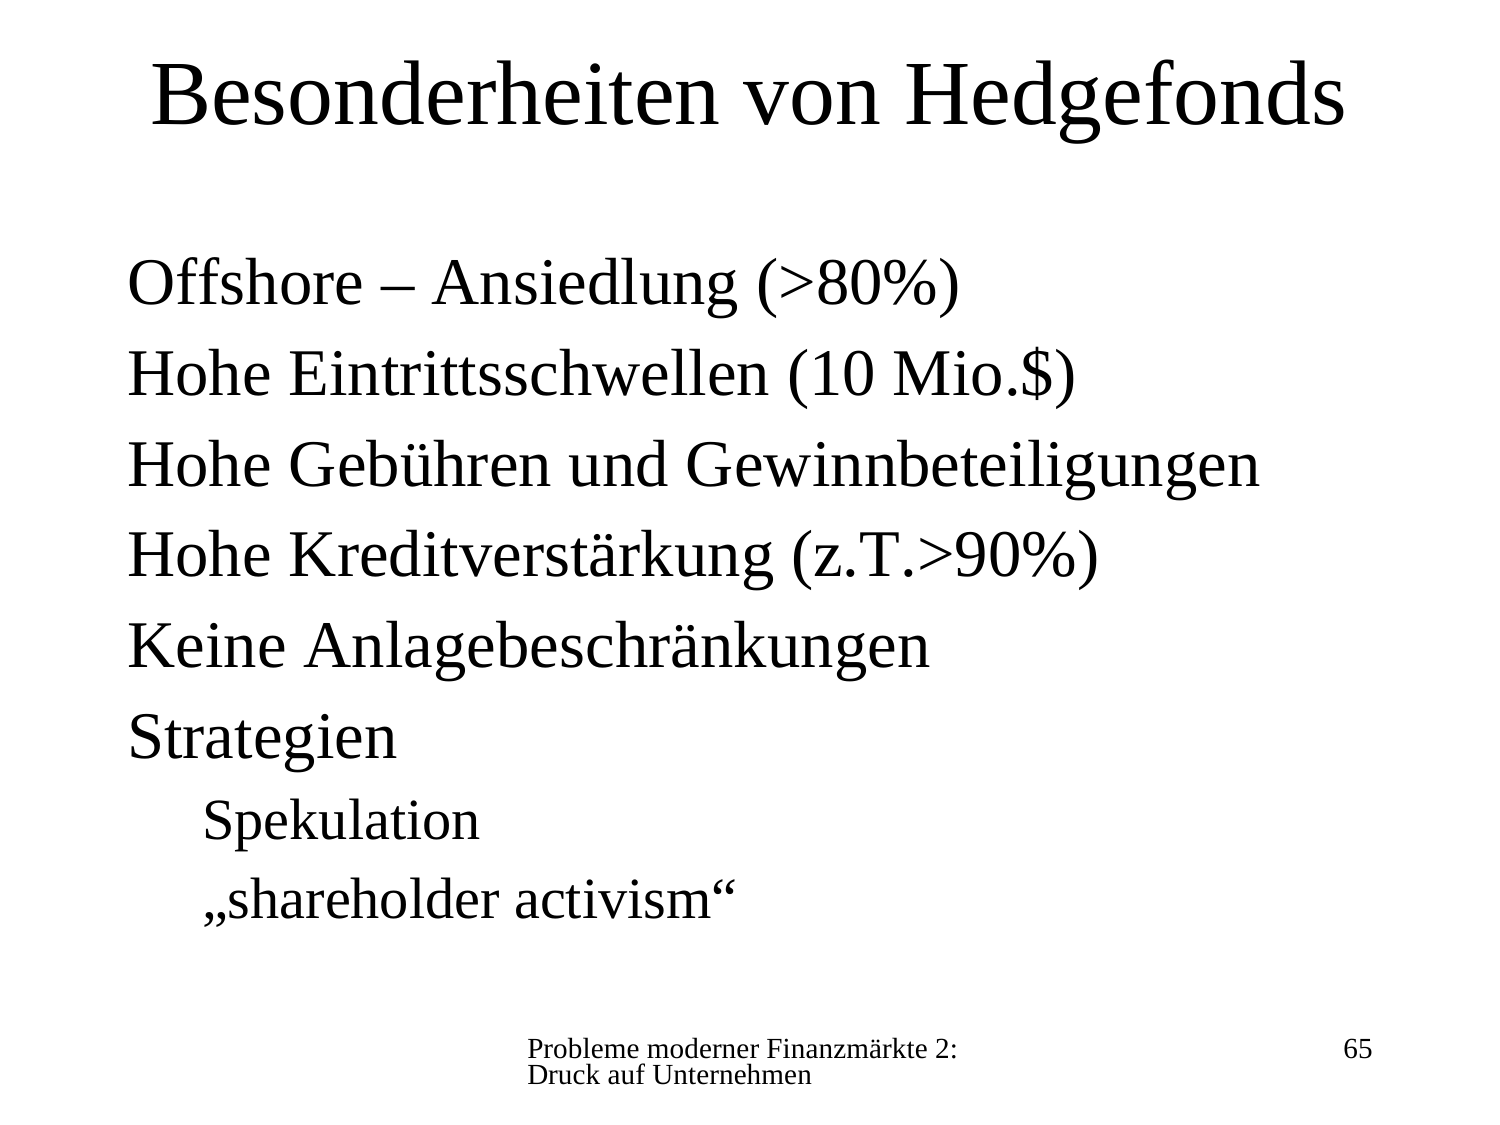

Besonderheiten von Hedgefonds
Offshore – Ansiedlung (>80%)
Hohe Eintrittsschwellen (10 Mio.$)
Hohe Gebühren und Gewinnbeteiligungen
Hohe Kreditverstärkung (z.T.>90%)
Keine Anlagebeschränkungen
Strategien
Spekulation
„shareholder activism“
Probleme moderner Finanzmärkte 2: Druck auf Unternehmen
65